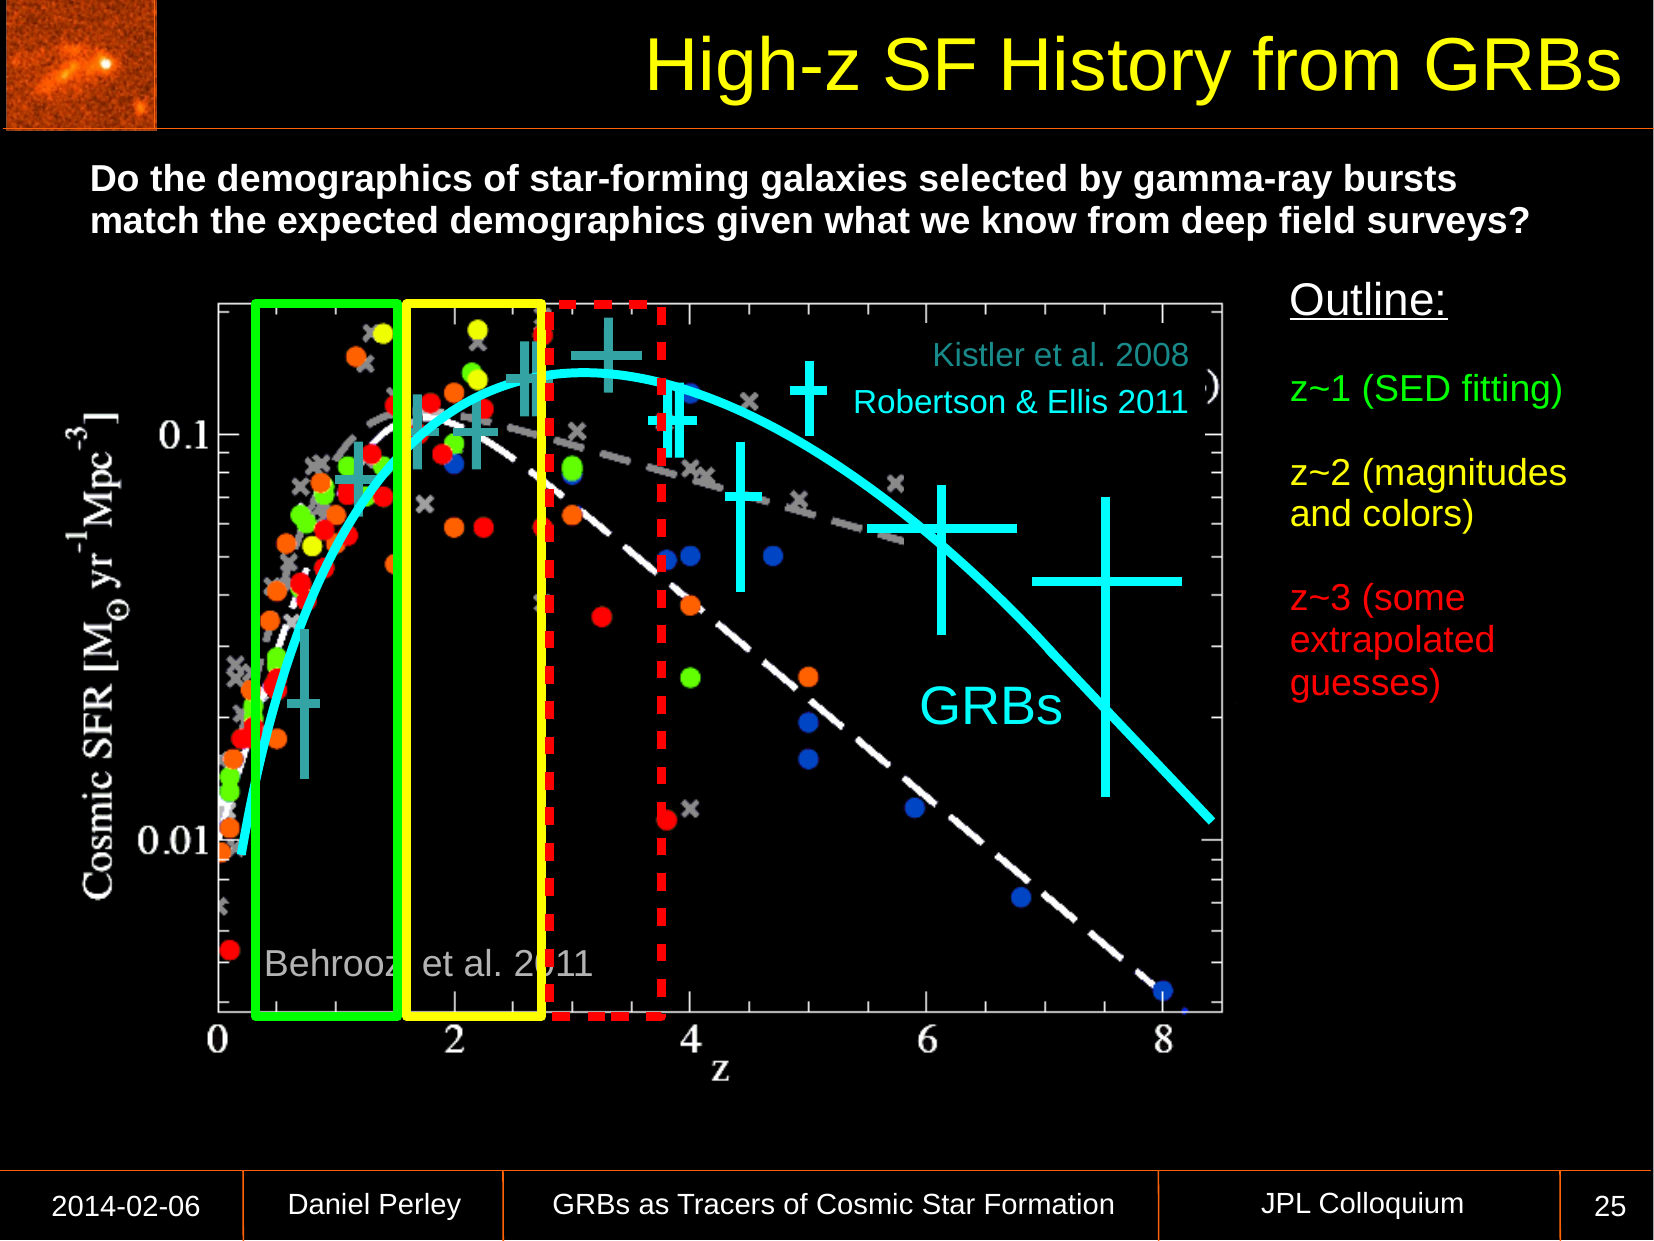

# High-z SF History from GRBs
Do the demographics of star-forming galaxies selected by gamma-ray bursts match the expected demographics given what we know from deep field surveys?
Outline:
z~1 (SED fitting)
z~2 (magnitudes and colors)
z~3 (some extrapolated guesses)
Kistler et al. 2008
Robertson & Ellis 2011
GRBs
Behroozi et al. 2011
2014-02-06
25